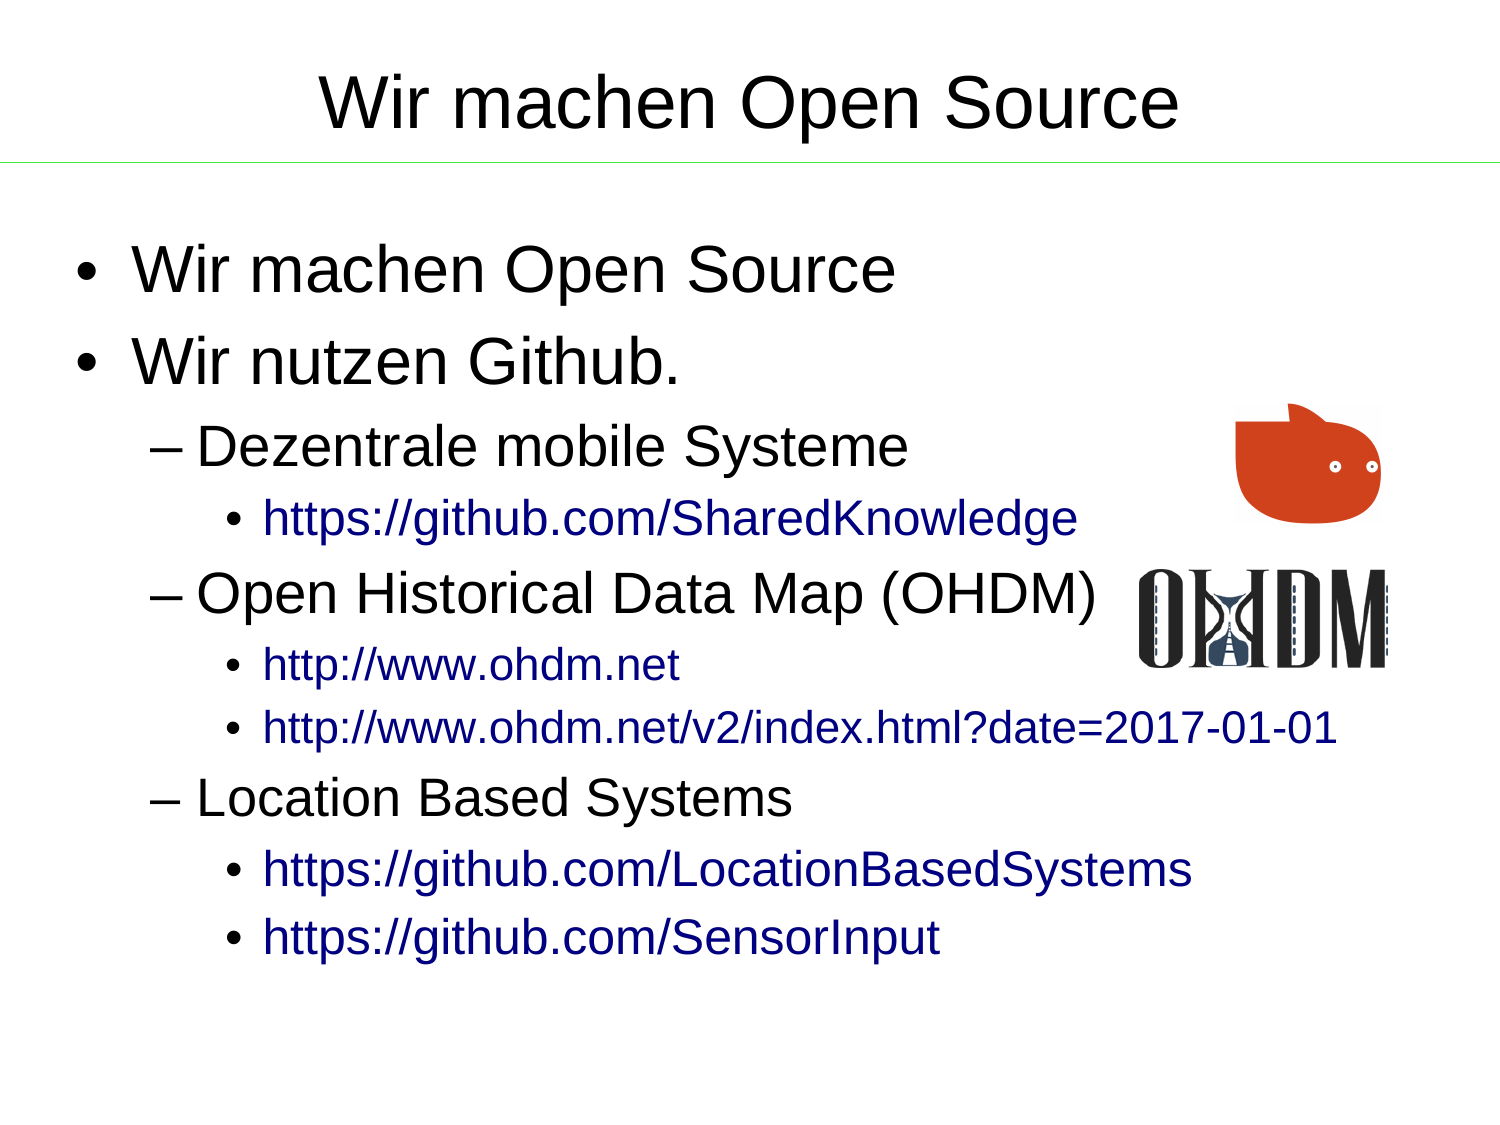

# Wir machen Open Source
Wir machen Open Source
Wir nutzen Github.
Dezentrale mobile Systeme
https://github.com/SharedKnowledge
Open Historical Data Map (OHDM)
http://www.ohdm.net
http://www.ohdm.net/v2/index.html?date=2017-01-01
Location Based Systems
https://github.com/LocationBasedSystems
https://github.com/SensorInput